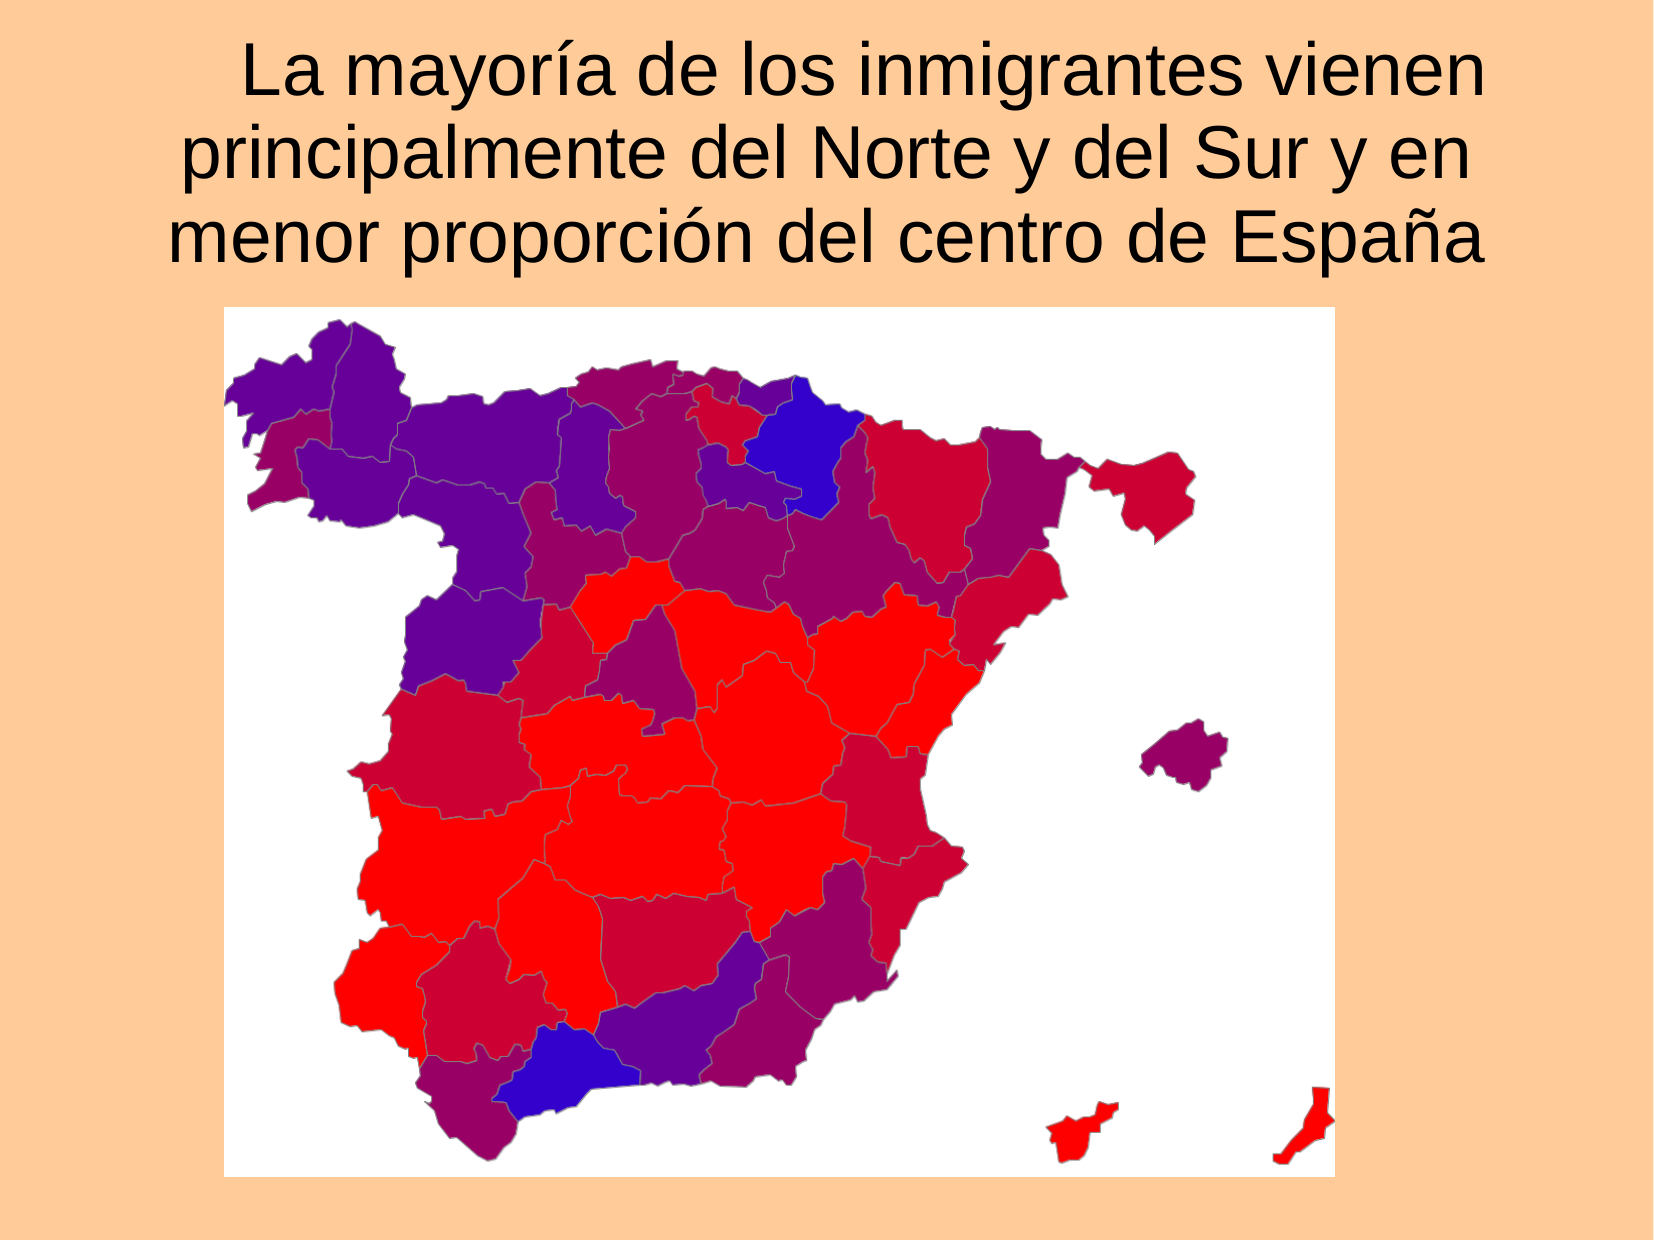

# La mayoría de los inmigrantes vienen principalmente del Norte y del Sur y en menor proporción del centro de España